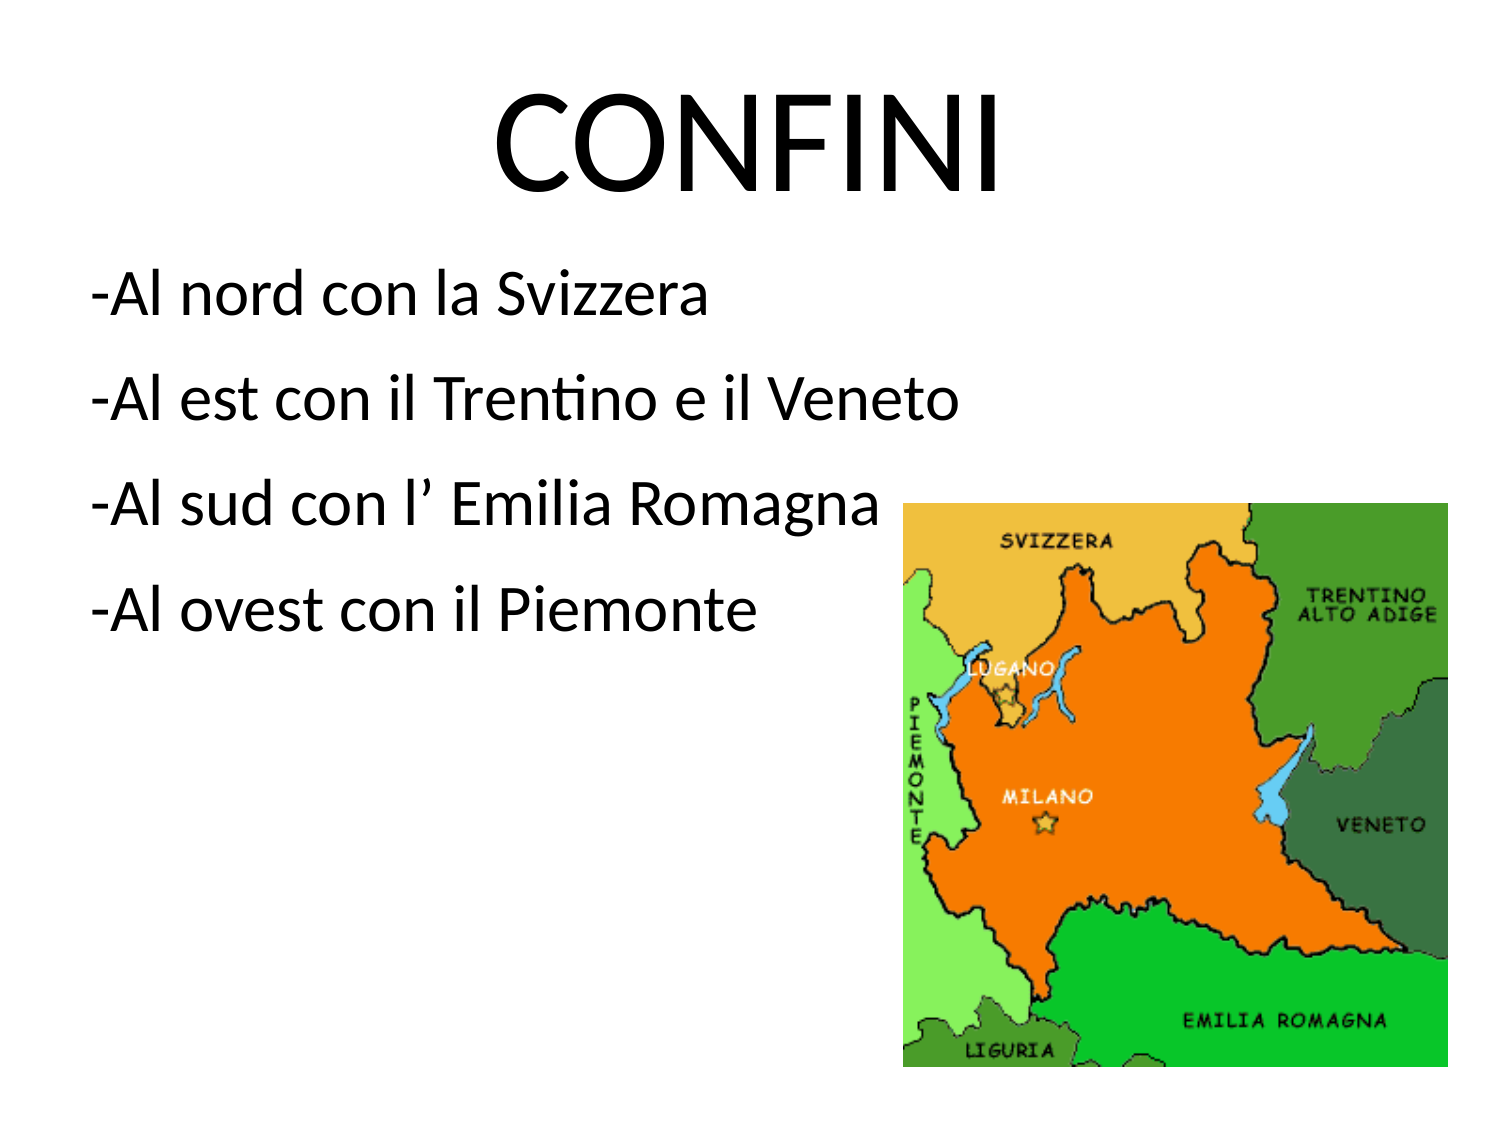

# CONFINI
-Al nord con la Svizzera
-Al est con il Trentino e il Veneto
-Al sud con l’ Emilia Romagna
-Al ovest con il Piemonte